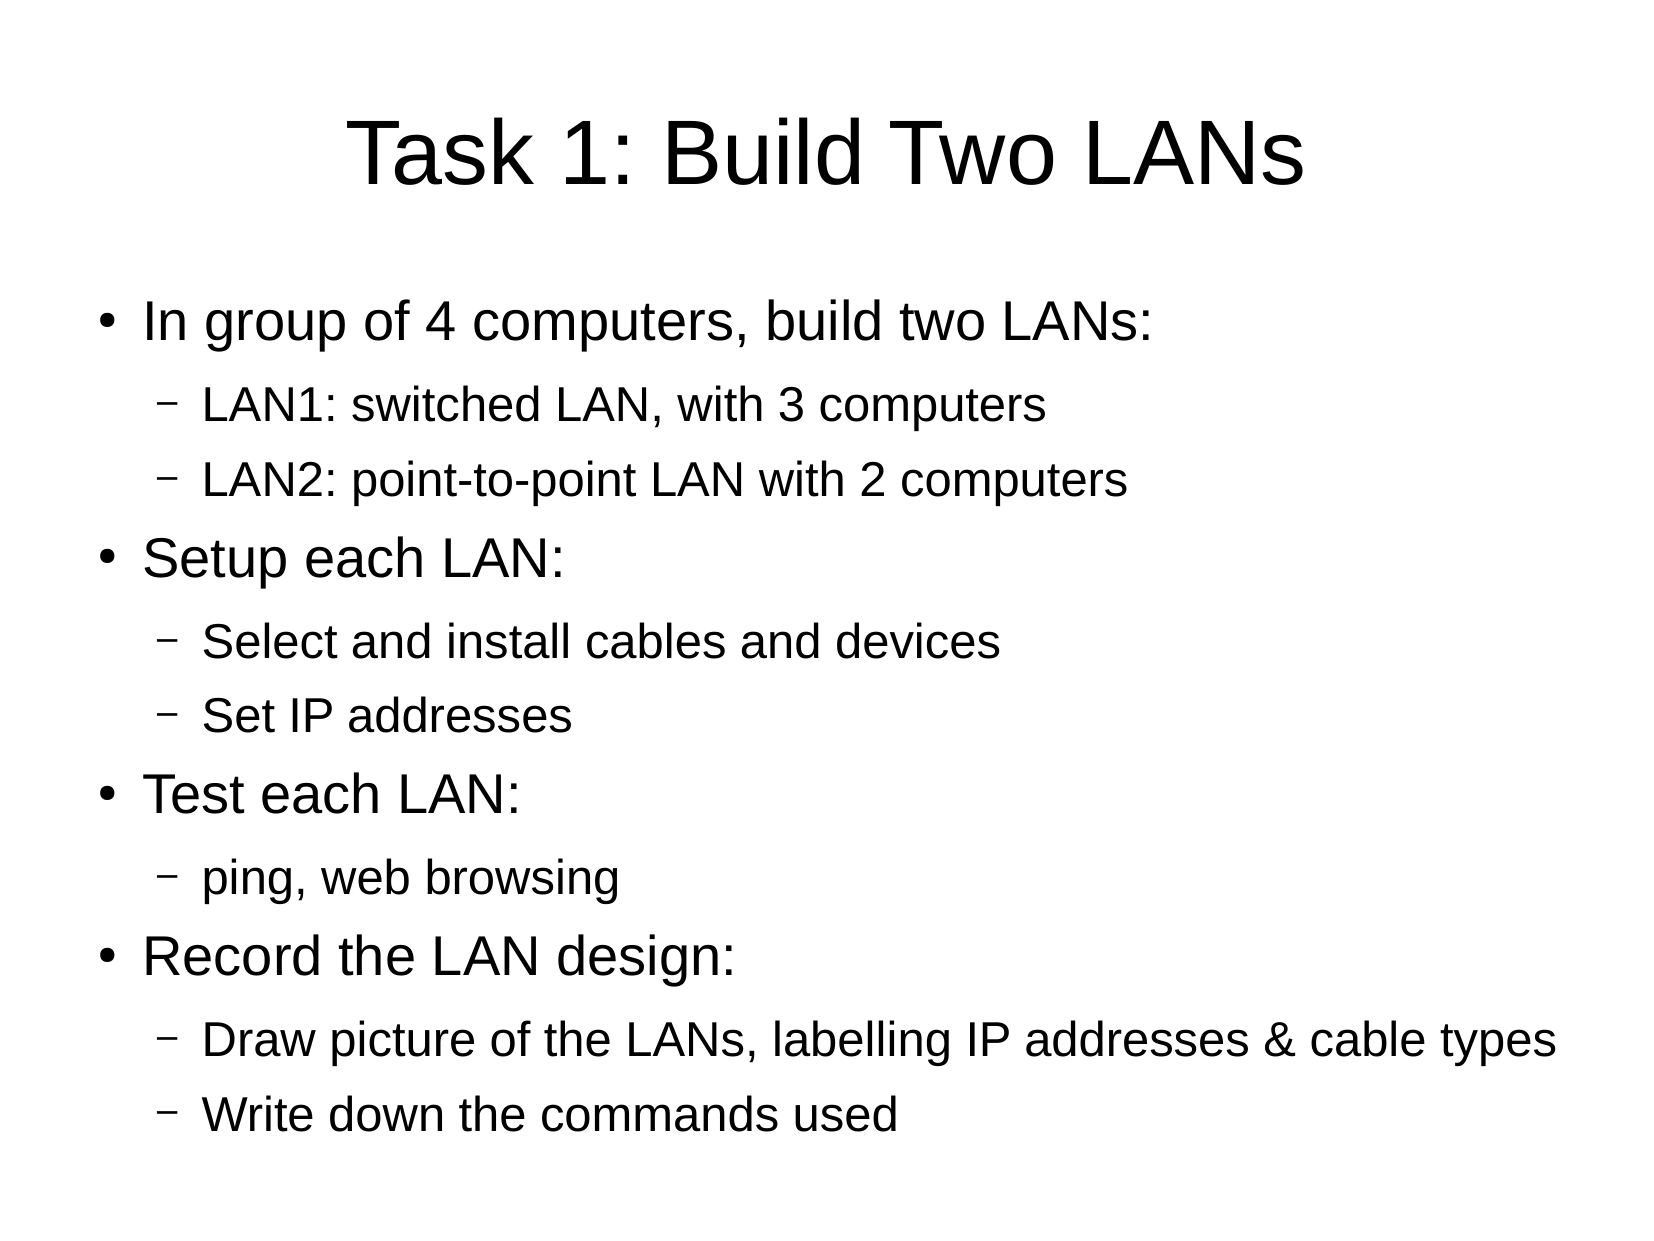

# Task 1: Build Two LANs
In group of 4 computers, build two LANs:
LAN1: switched LAN, with 3 computers
LAN2: point-to-point LAN with 2 computers
Setup each LAN:
Select and install cables and devices
Set IP addresses
Test each LAN:
ping, web browsing
Record the LAN design:
Draw picture of the LANs, labelling IP addresses & cable types
Write down the commands used